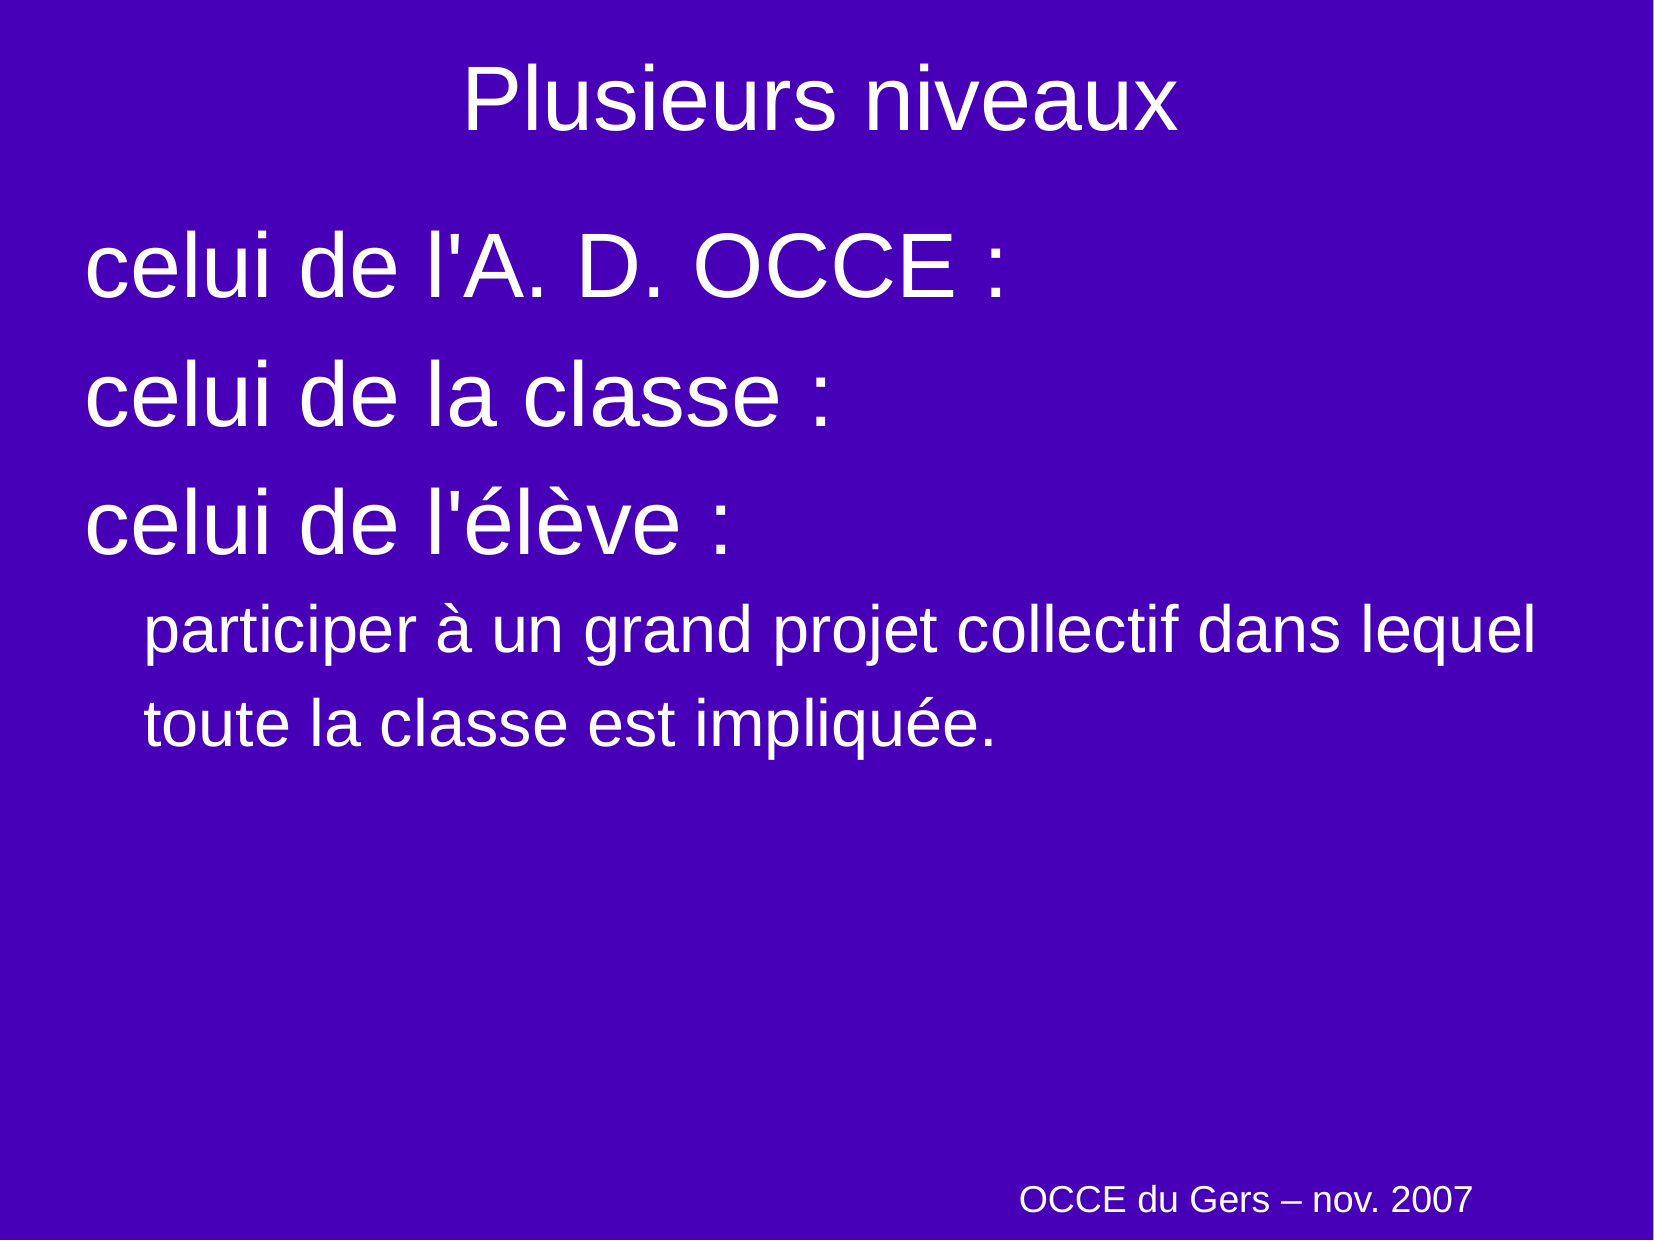

# Plusieurs niveaux
celui de l'A. D. OCCE :
celui de la classe :
celui de l'élève :
participer à un grand projet collectif dans lequel toute la classe est impliquée.
OCCE du Gers – nov. 2007